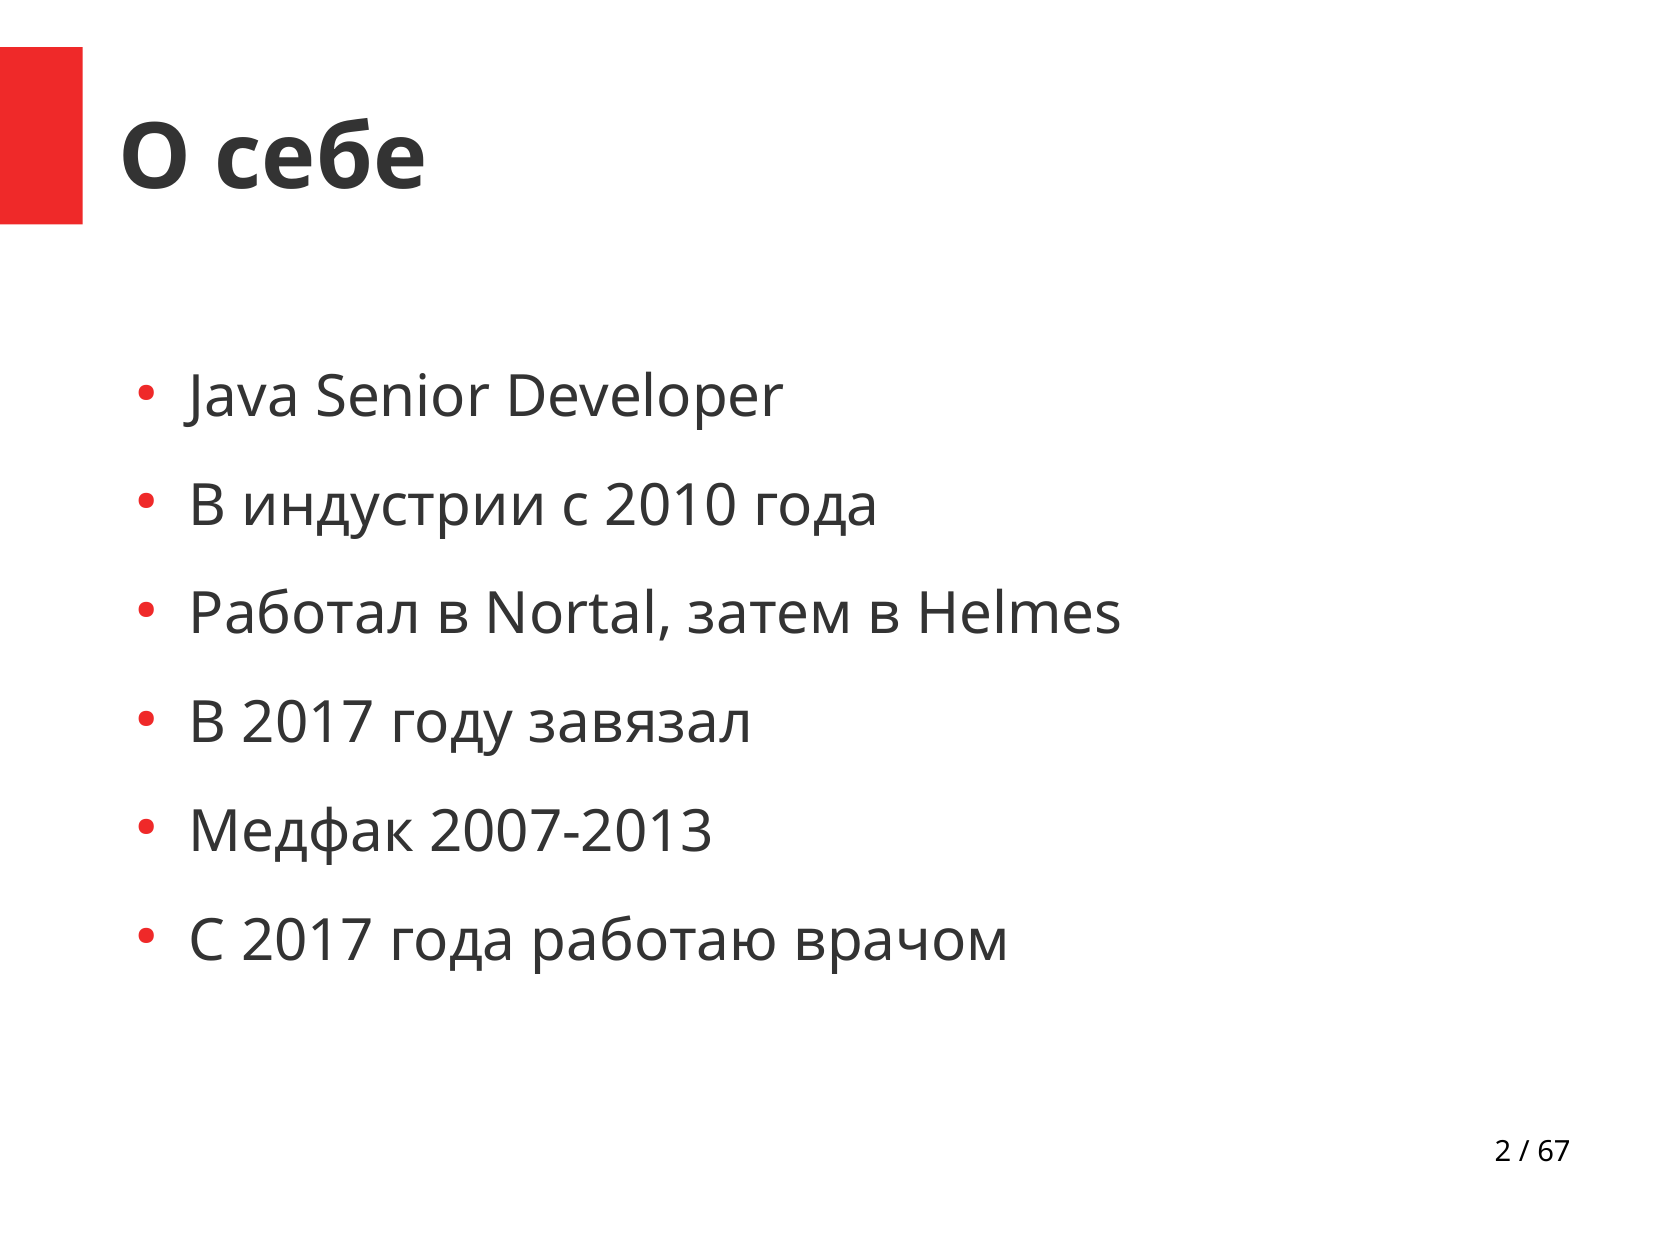

# О себе
Java Senior Developer
В индустрии с 2010 года
Работал в Nortal, затем в Helmes
В 2017 году завязал
Медфак 2007-2013
С 2017 года работаю врачом
2